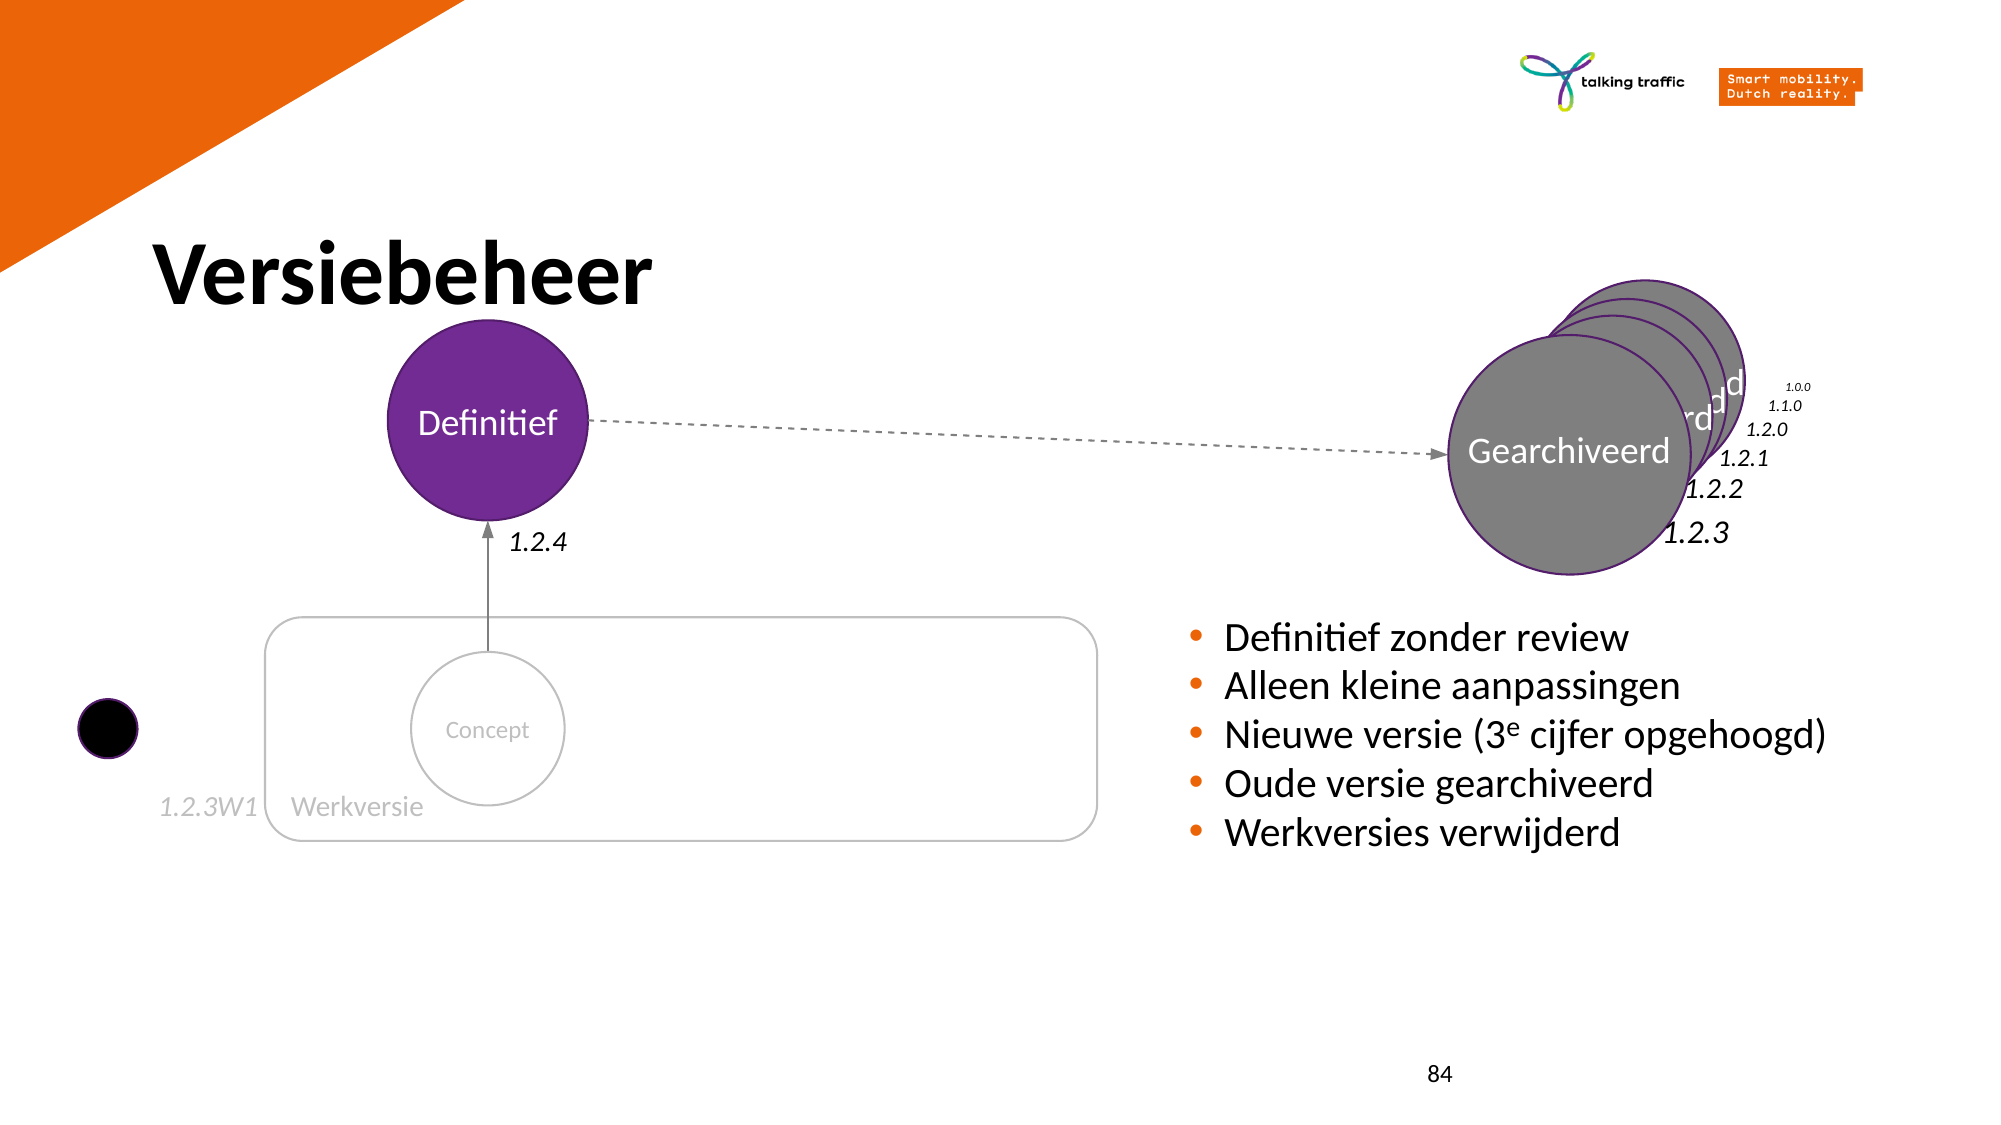

# Versiebeheer
Gearchiveerd
Gearchiveerd
Gearchiveerd
Definitief
Gearchiveerd
1.2.3
1.0.0
1.1.0
1.2.0
1.2.1
1.2.2
1.2.4
Werkversie
Definitief zonder review
Alleen kleine aanpassingen
Nieuwe versie (3e cijfer opgehoogd)
Oude versie gearchiveerd
Werkversies verwijderd
Concept
1.2.3W1